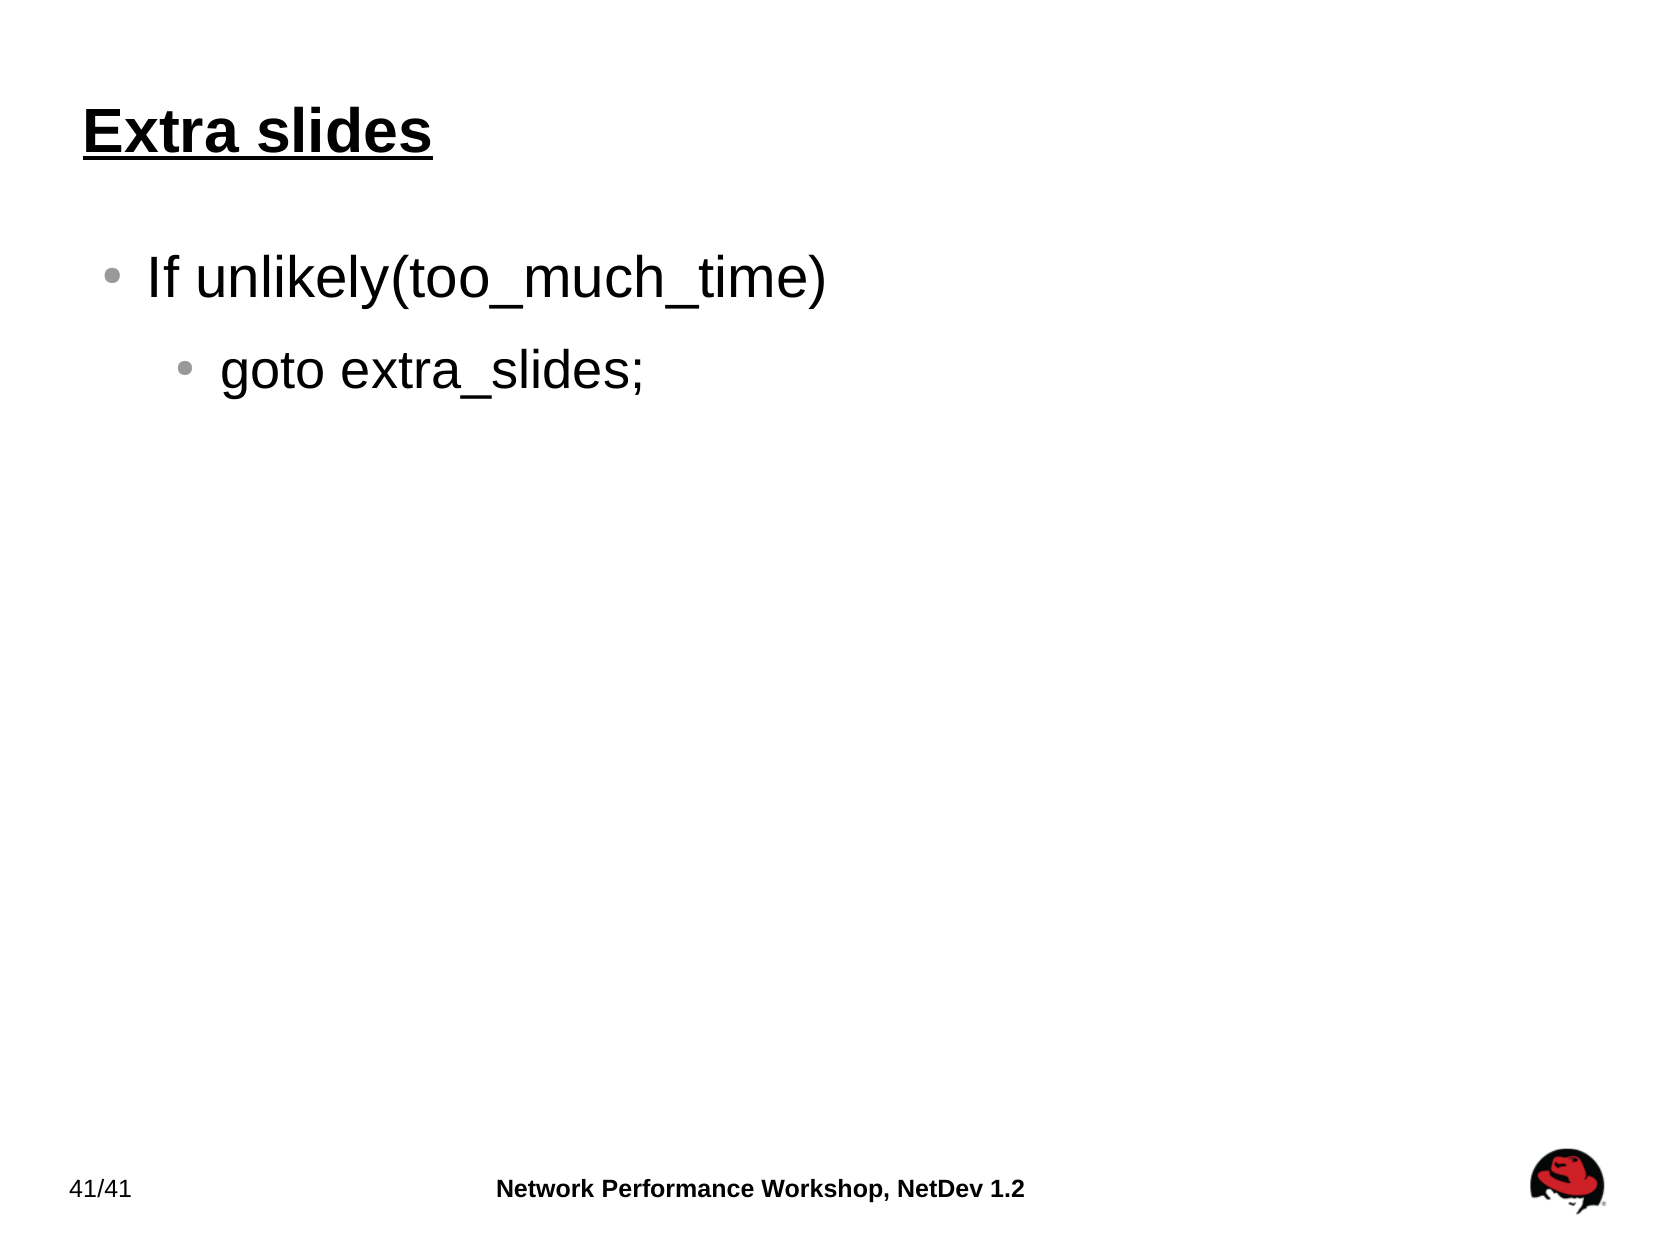

# Extra slides
If unlikely(too_much_time)
goto extra_slides;